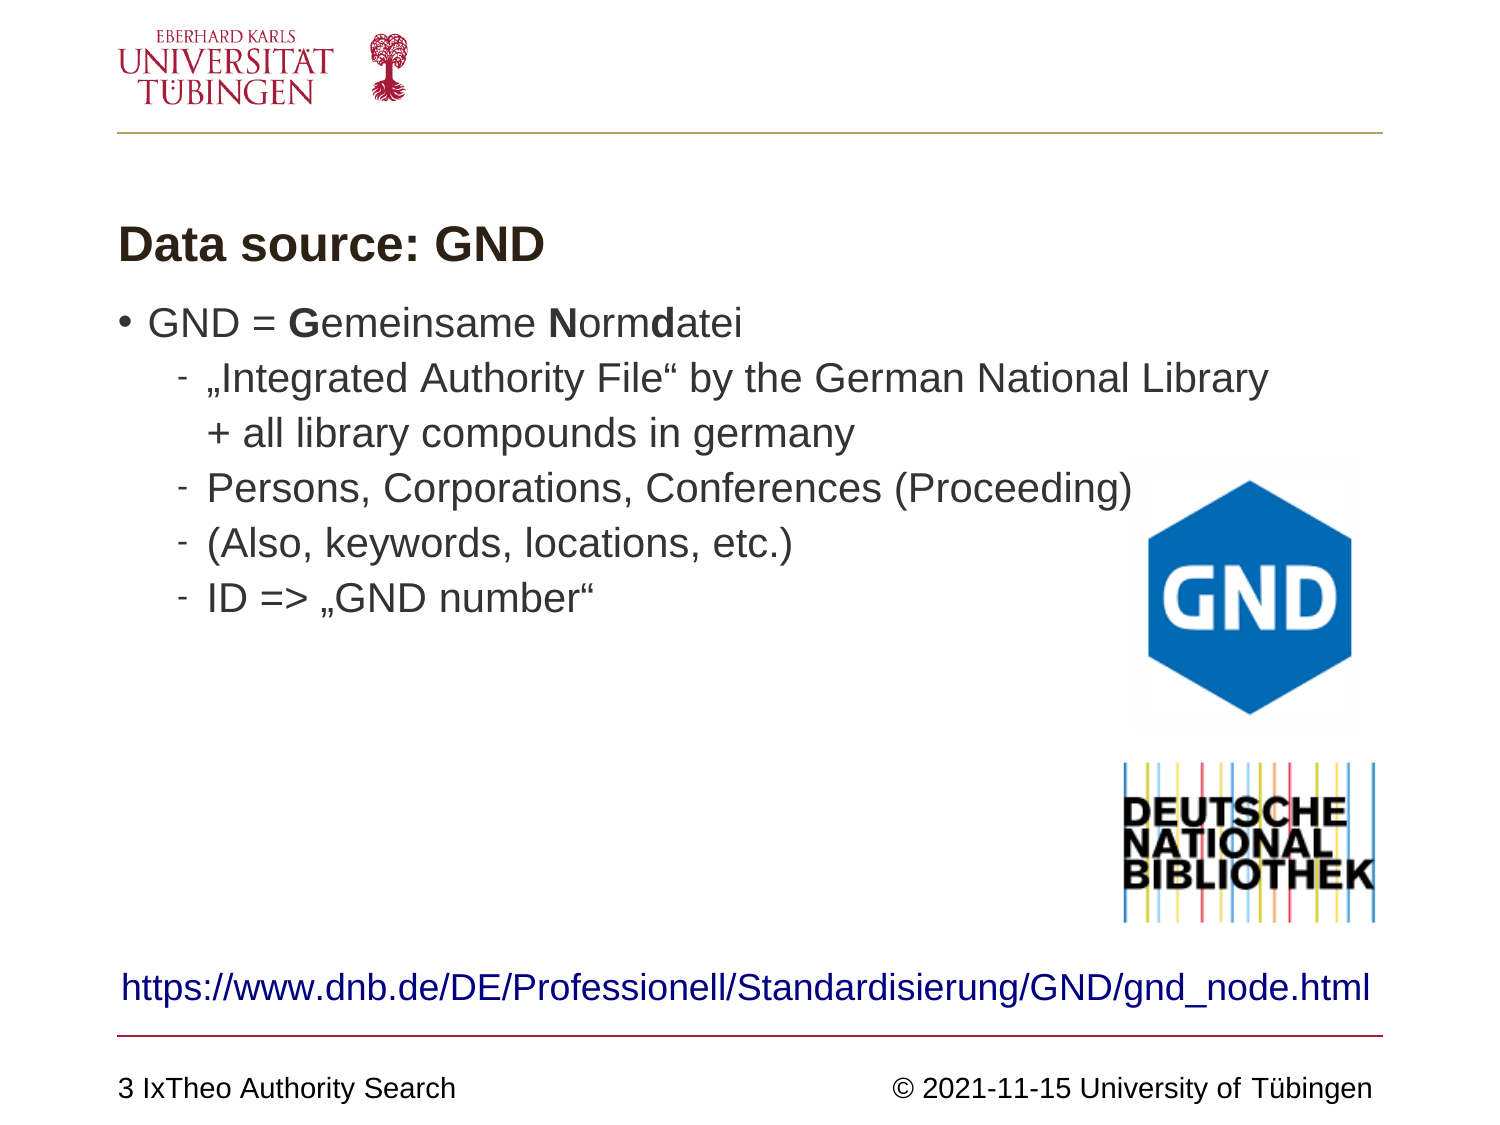

# Data source: GND
GND = Gemeinsame Normdatei
„Integrated Authority File“ by the German National Library
+ all library compounds in germany
Persons, Corporations, Conferences (Proceeding)
(Also, keywords, locations, etc.)
ID => „GND number“
https://www.dnb.de/DE/Professionell/Standardisierung/GND/gnd_node.html
3